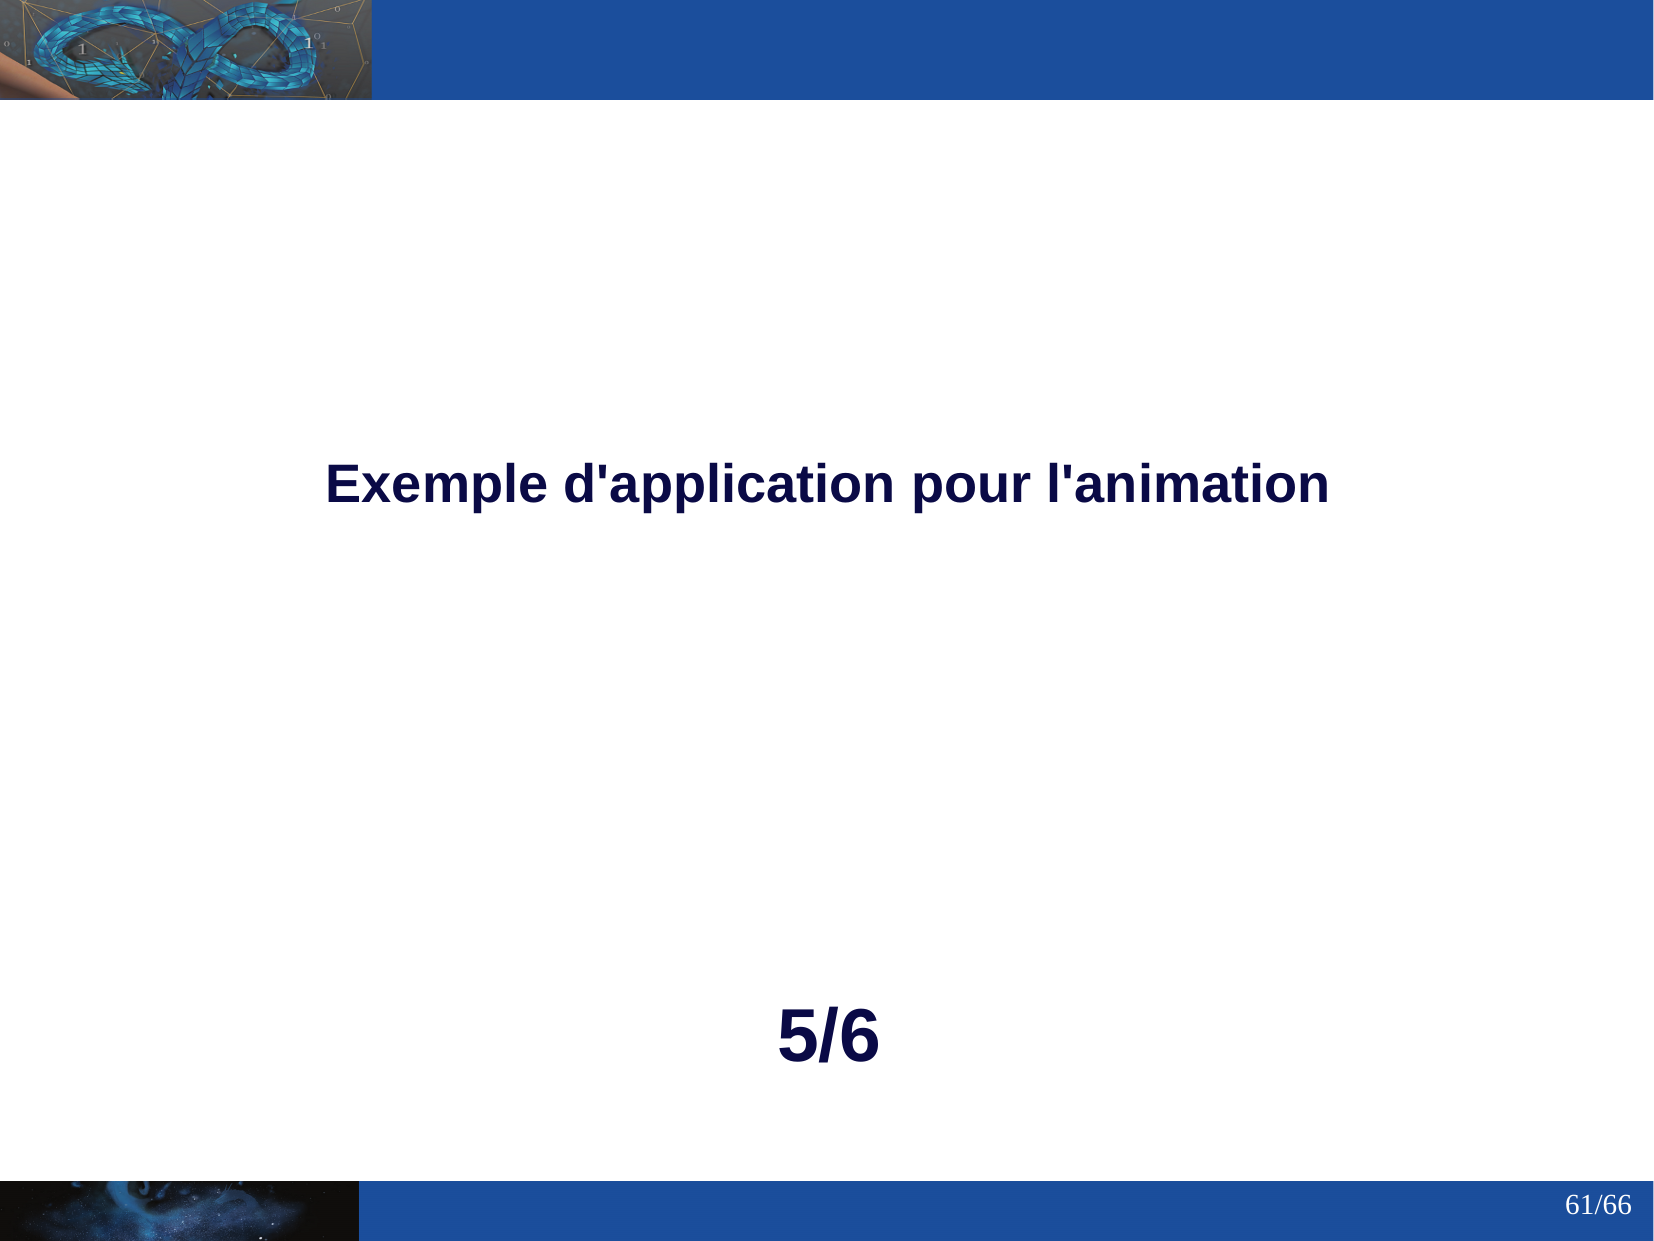

# Exemple d'application pour l'animation
5/6
61